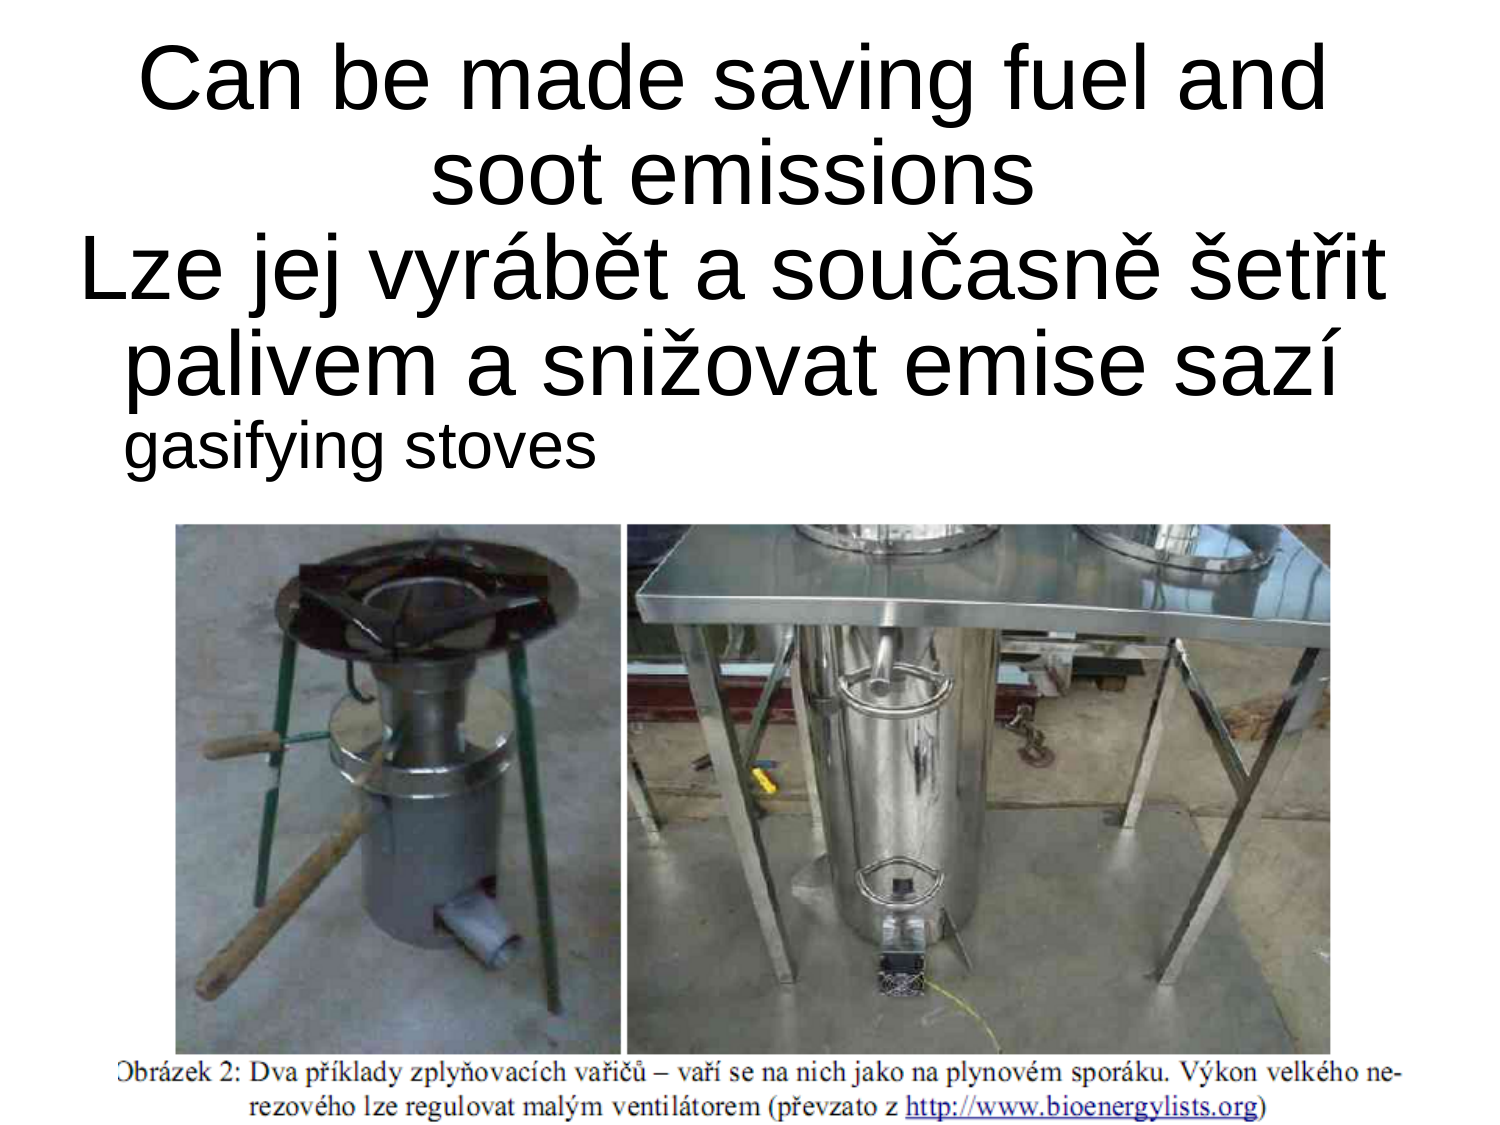

# Can be made saving fuel and soot emissions Lze jej vyrábět a současně šetřit palivem a snižovat emise sazí
gasifying stoves